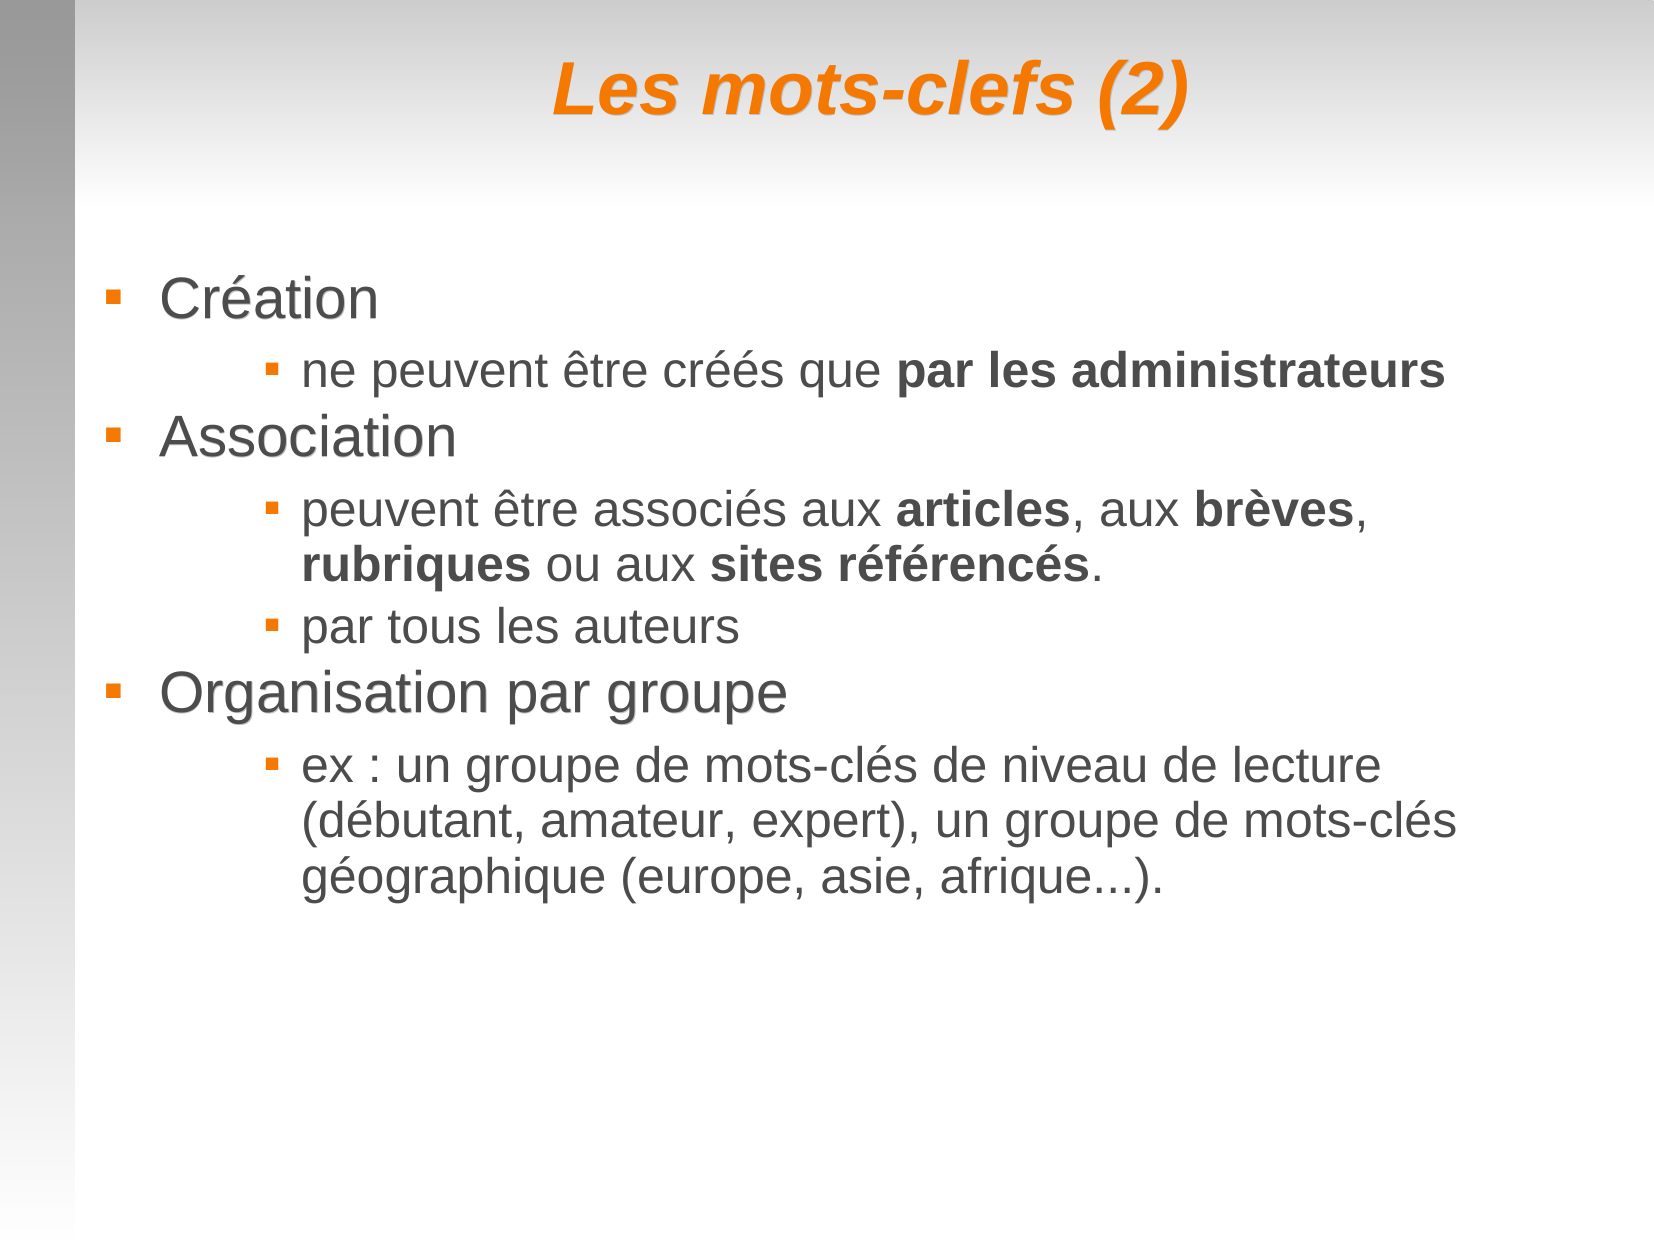

# Les mots-clefs (2)
Création
ne peuvent être créés que par les administrateurs
Association
peuvent être associés aux articles, aux brèves, rubriques ou aux sites référencés.
par tous les auteurs
Organisation par groupe
ex : un groupe de mots-clés de niveau de lecture (débutant, amateur, expert), un groupe de mots-clés géographique (europe, asie, afrique...).